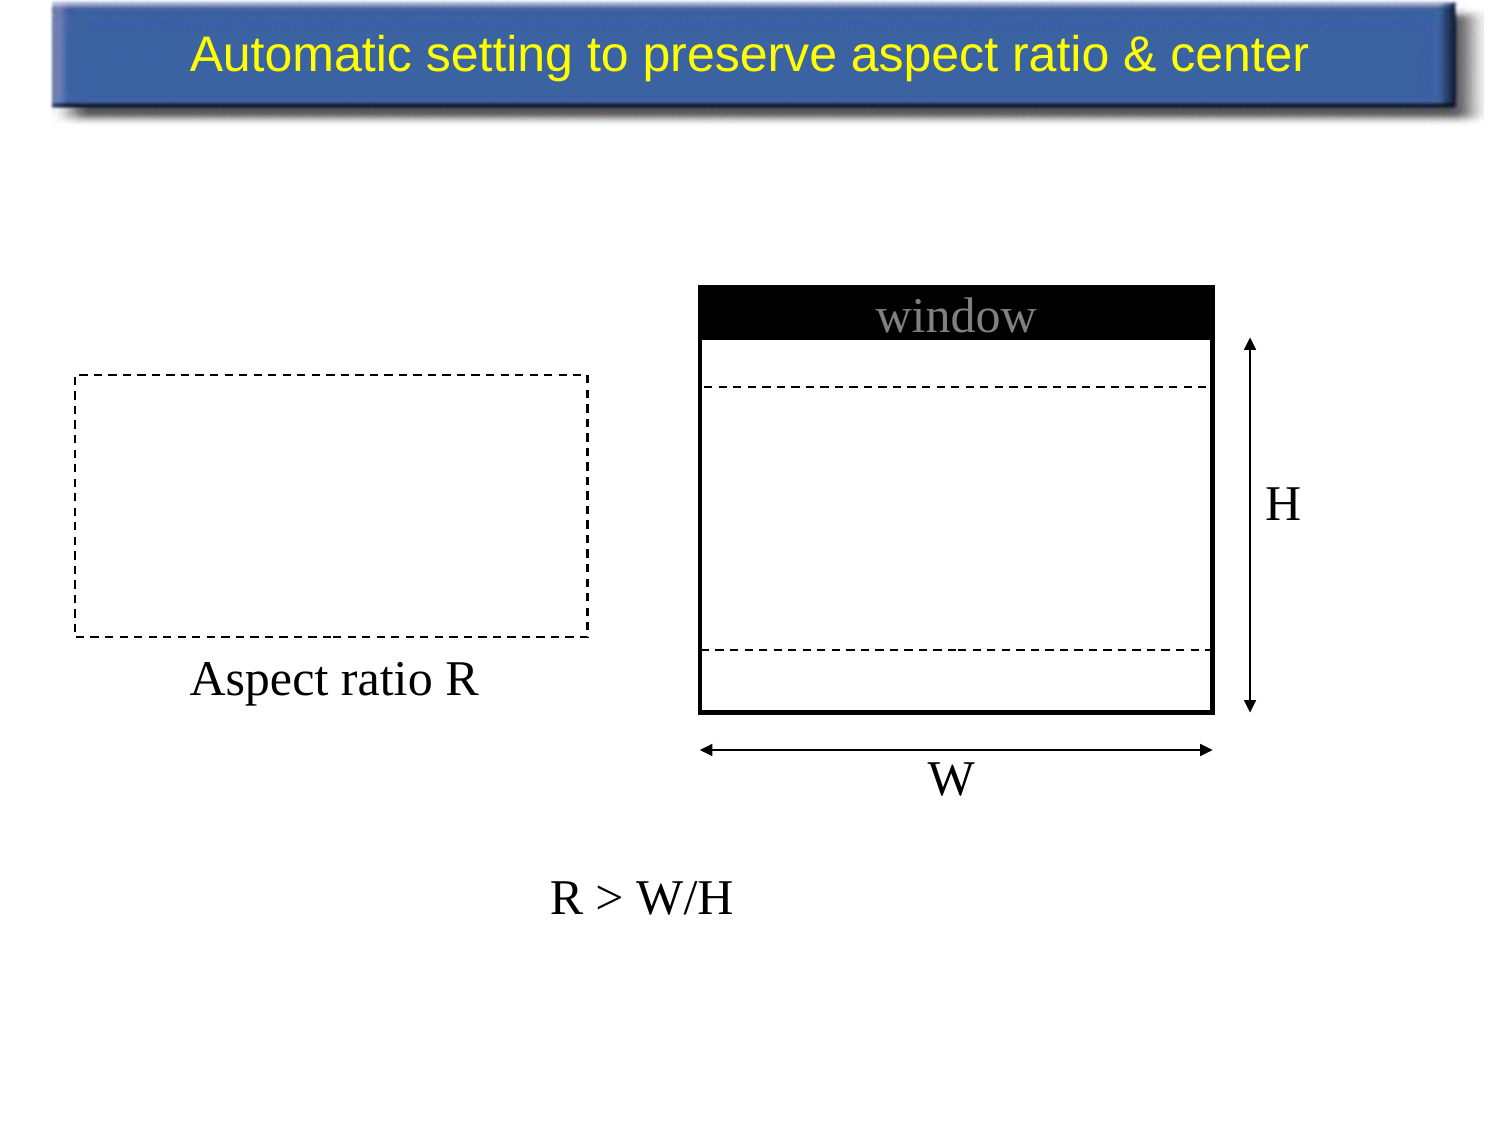

# Automatic setting to preserve aspect ratio & center
window
H
Aspect ratio R
W
R > W/H